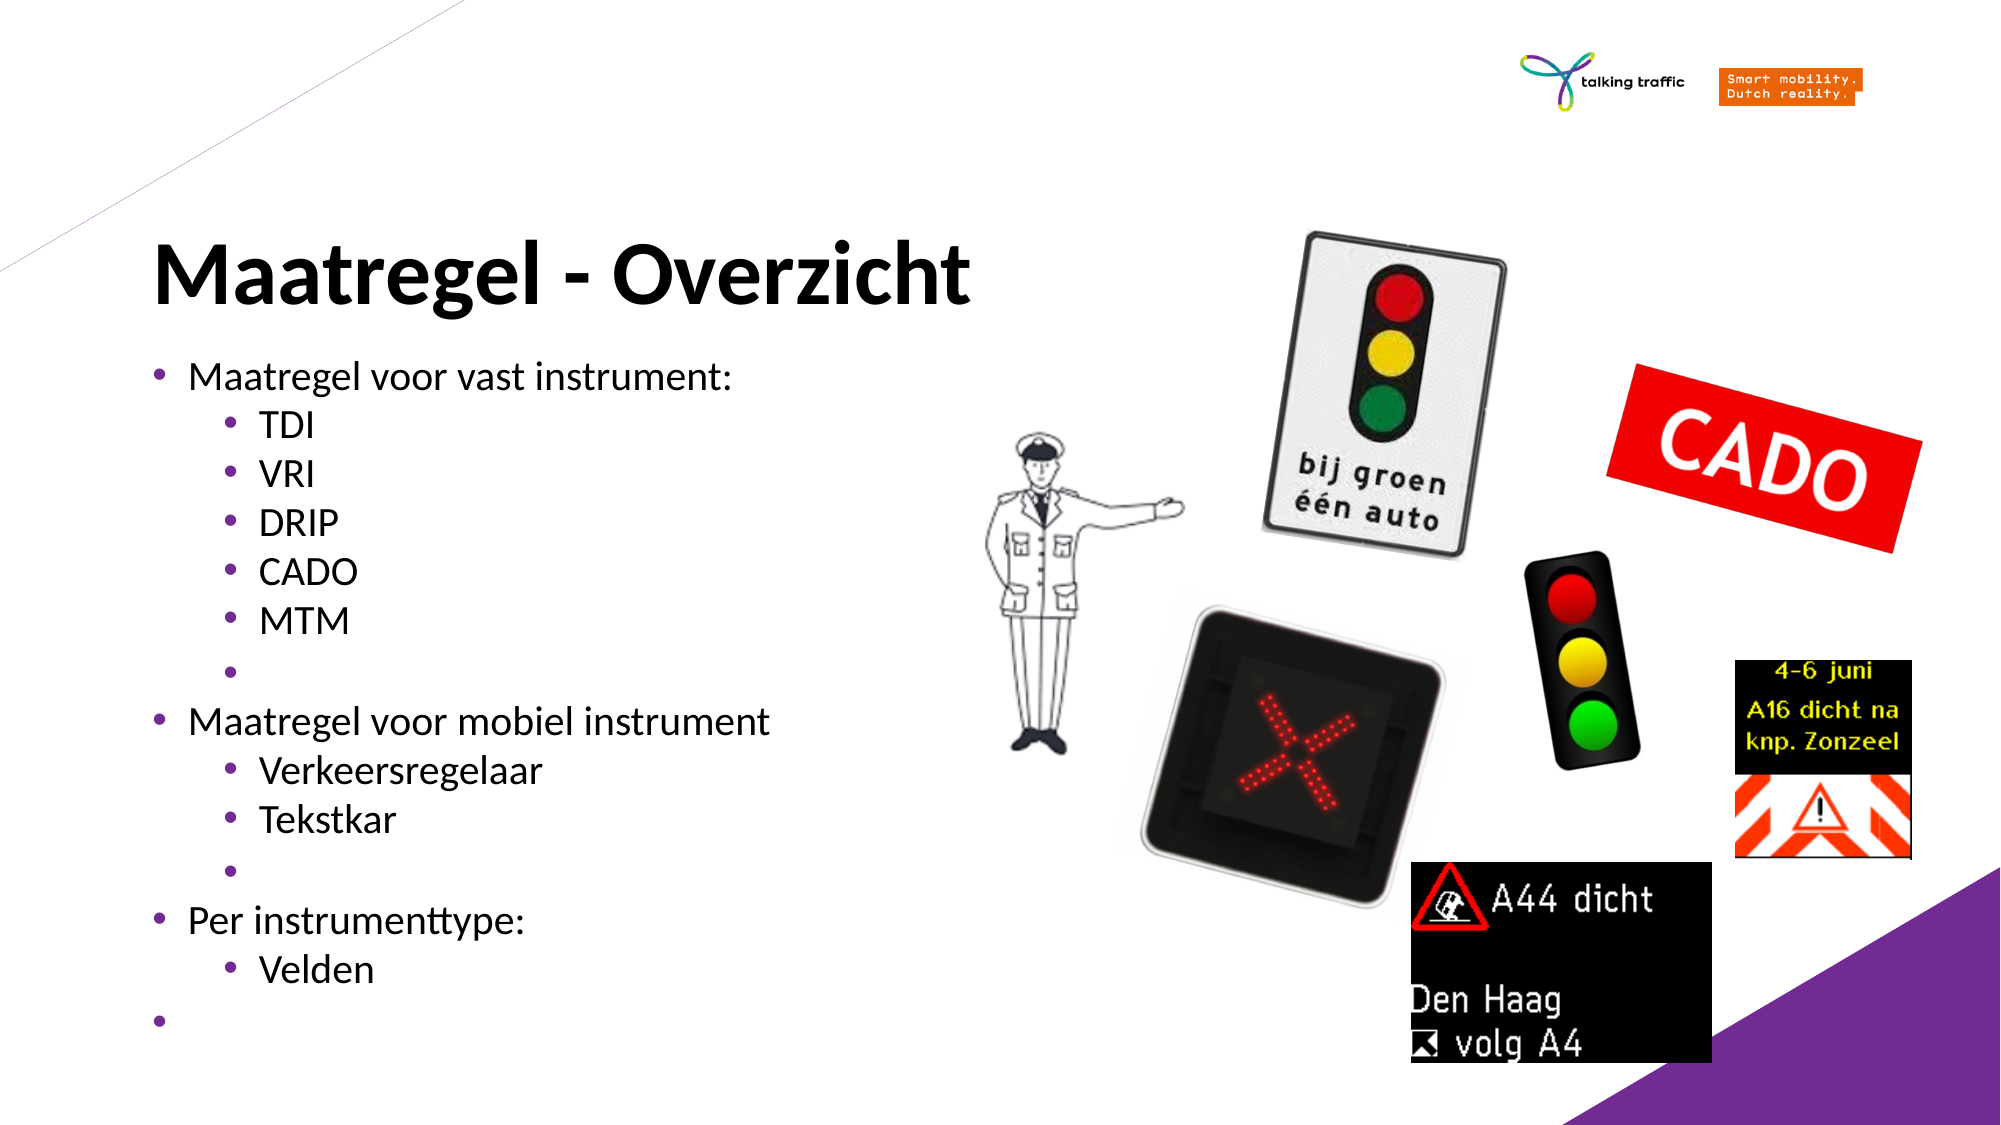

Maatregel - Overzicht
# Maatregel voor vast instrument:
TDI
VRI
DRIP
CADO
MTM
Maatregel voor mobiel instrument
Verkeersregelaar
Tekstkar
Per instrumenttype:
Velden
59